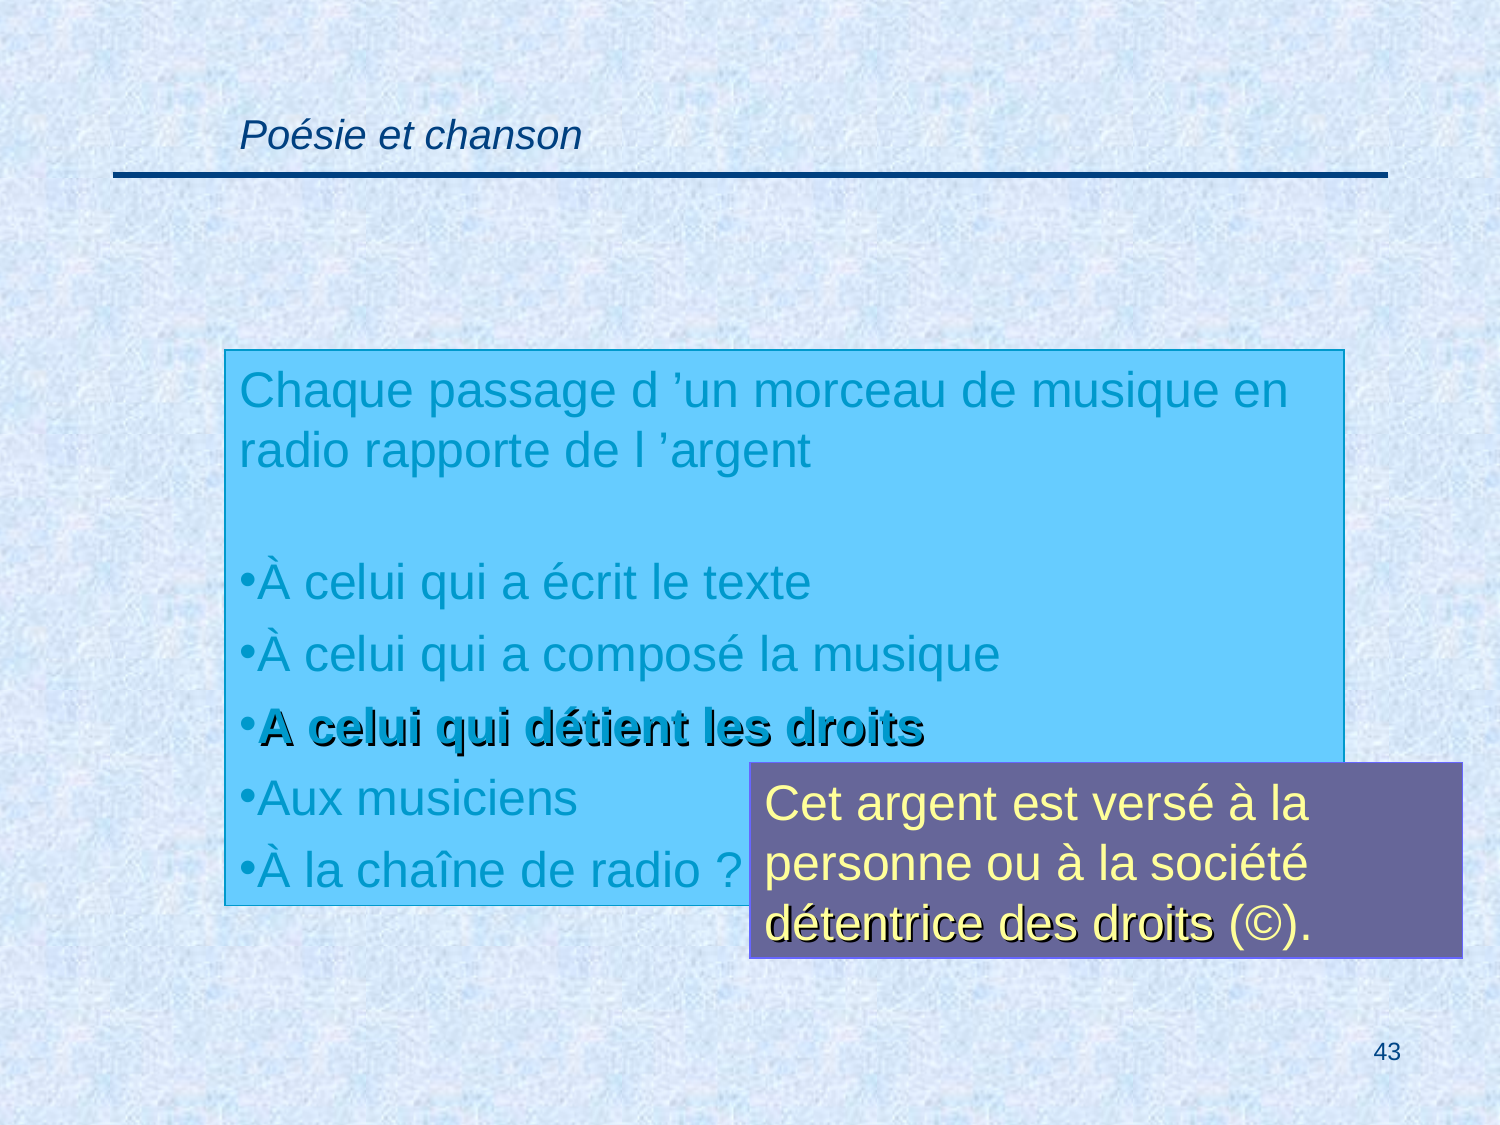

Poésie et chanson
Chaque passage d ’un morceau de musique en radio rapporte de l ’argent
À celui qui a écrit le texte
À celui qui a composé la musique
A celui qui détient les droits
Aux musiciens
À la chaîne de radio ?
Cet argent est versé à la personne ou à la société détentrice des droits (©).
43